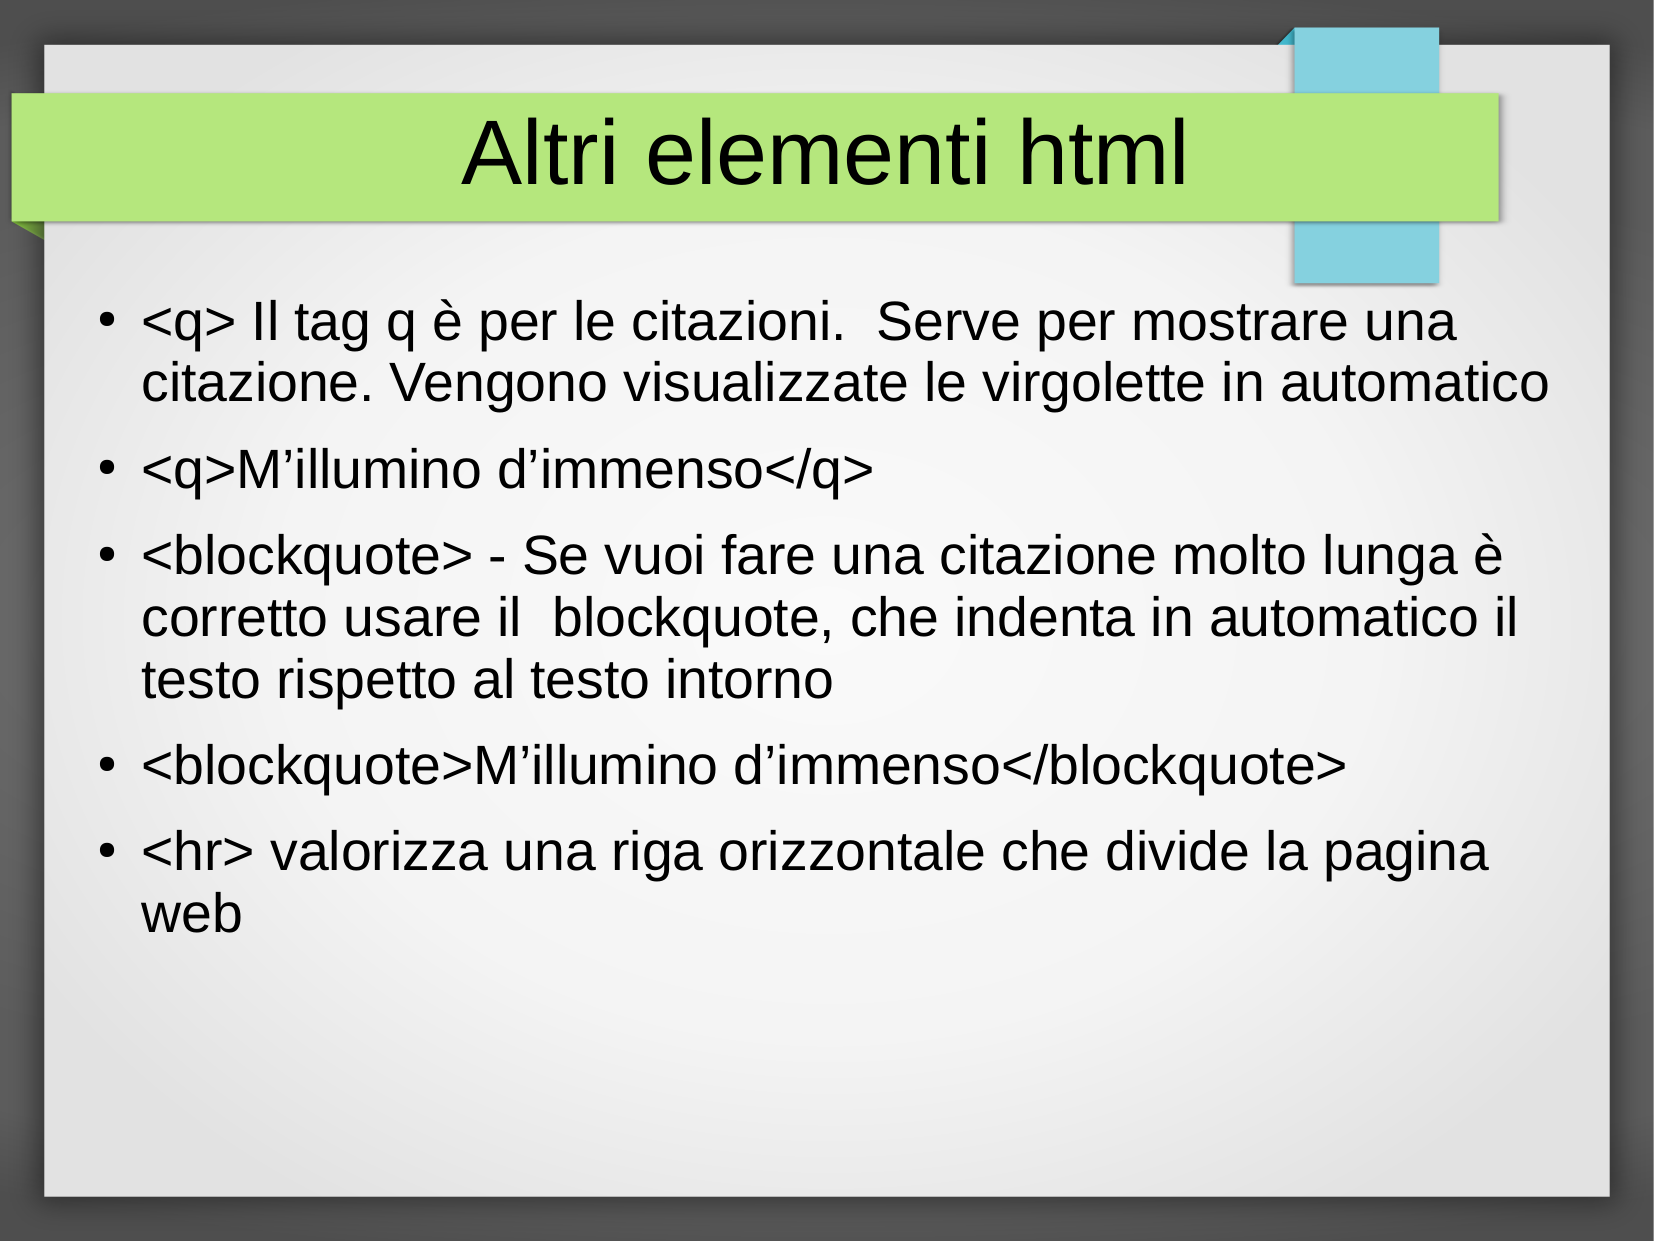

# Altri elementi html
<q> Il tag q è per le citazioni. Serve per mostrare una citazione. Vengono visualizzate le virgolette in automatico
<q>M’illumino d’immenso</q>
<blockquote> - Se vuoi fare una citazione molto lunga è corretto usare il blockquote, che indenta in automatico il testo rispetto al testo intorno
<blockquote>M’illumino d’immenso</blockquote>
<hr> valorizza una riga orizzontale che divide la pagina web